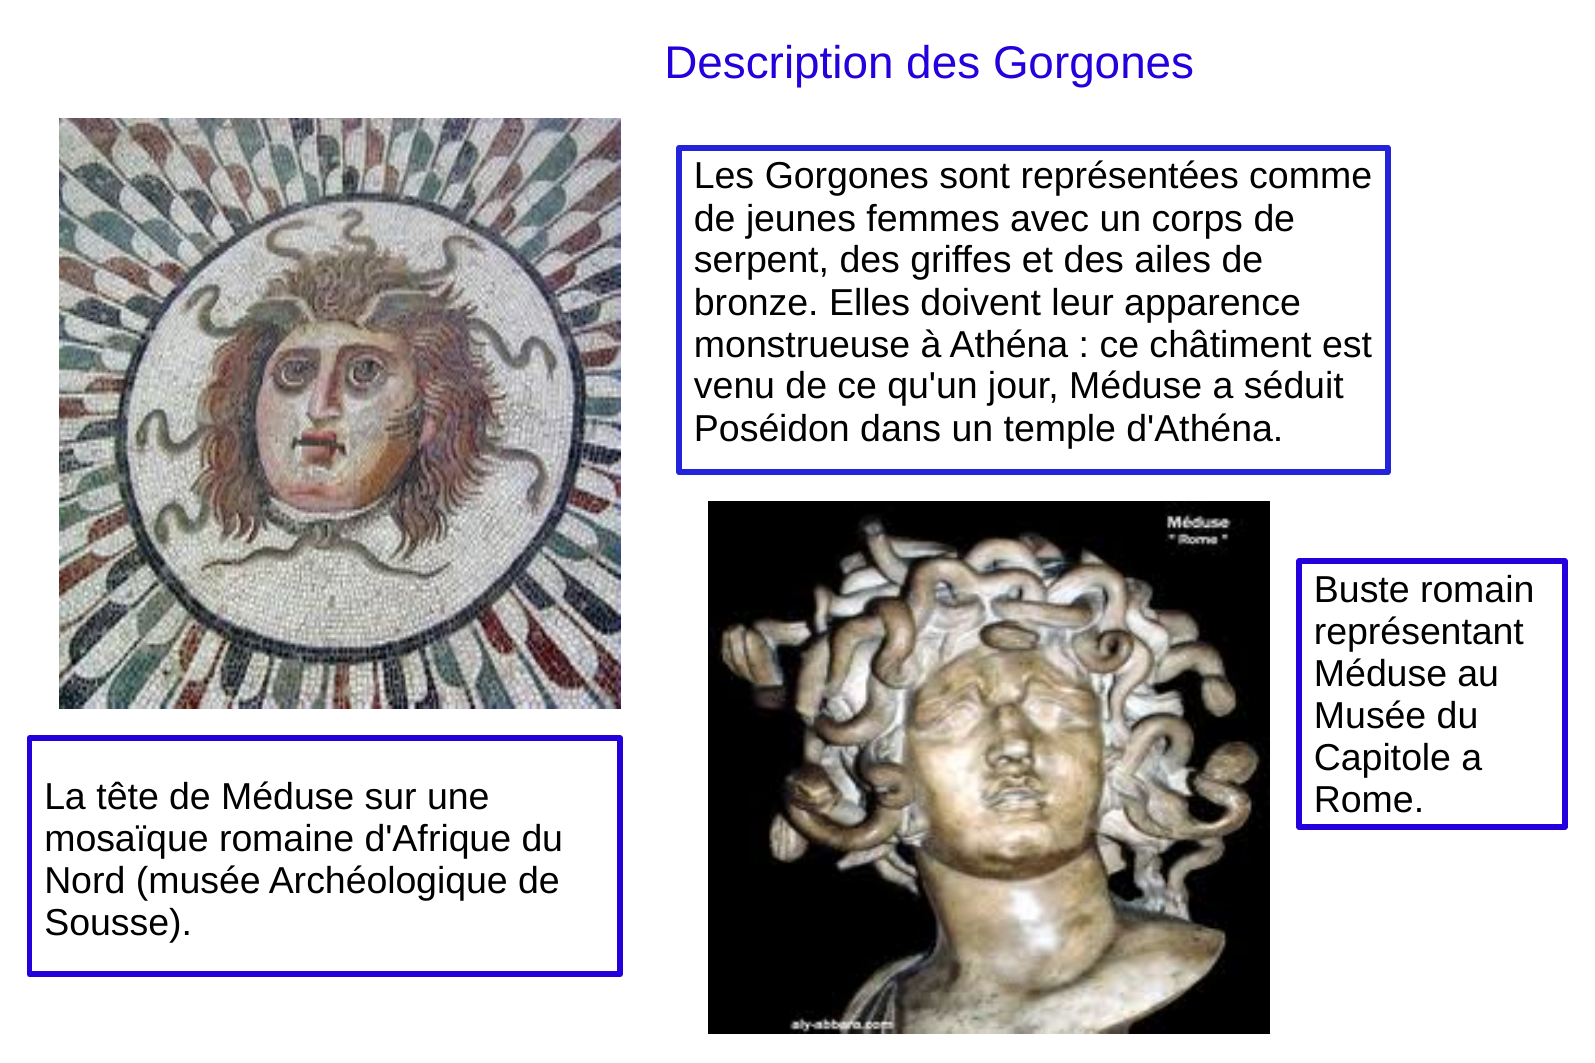

Description des Gorgones
Les Gorgones sont représentées comme de jeunes femmes avec un corps de serpent, des griffes et des ailes de bronze. Elles doivent leur apparence monstrueuse à Athéna : ce châtiment est venu de ce qu'un jour, Méduse a séduit Poséidon dans un temple d'Athéna.
Buste romain représentant Méduse au Musée du Capitole a Rome.
La tête de Méduse sur une mosaïque romaine d'Afrique du Nord (musée Archéologique de Sousse).